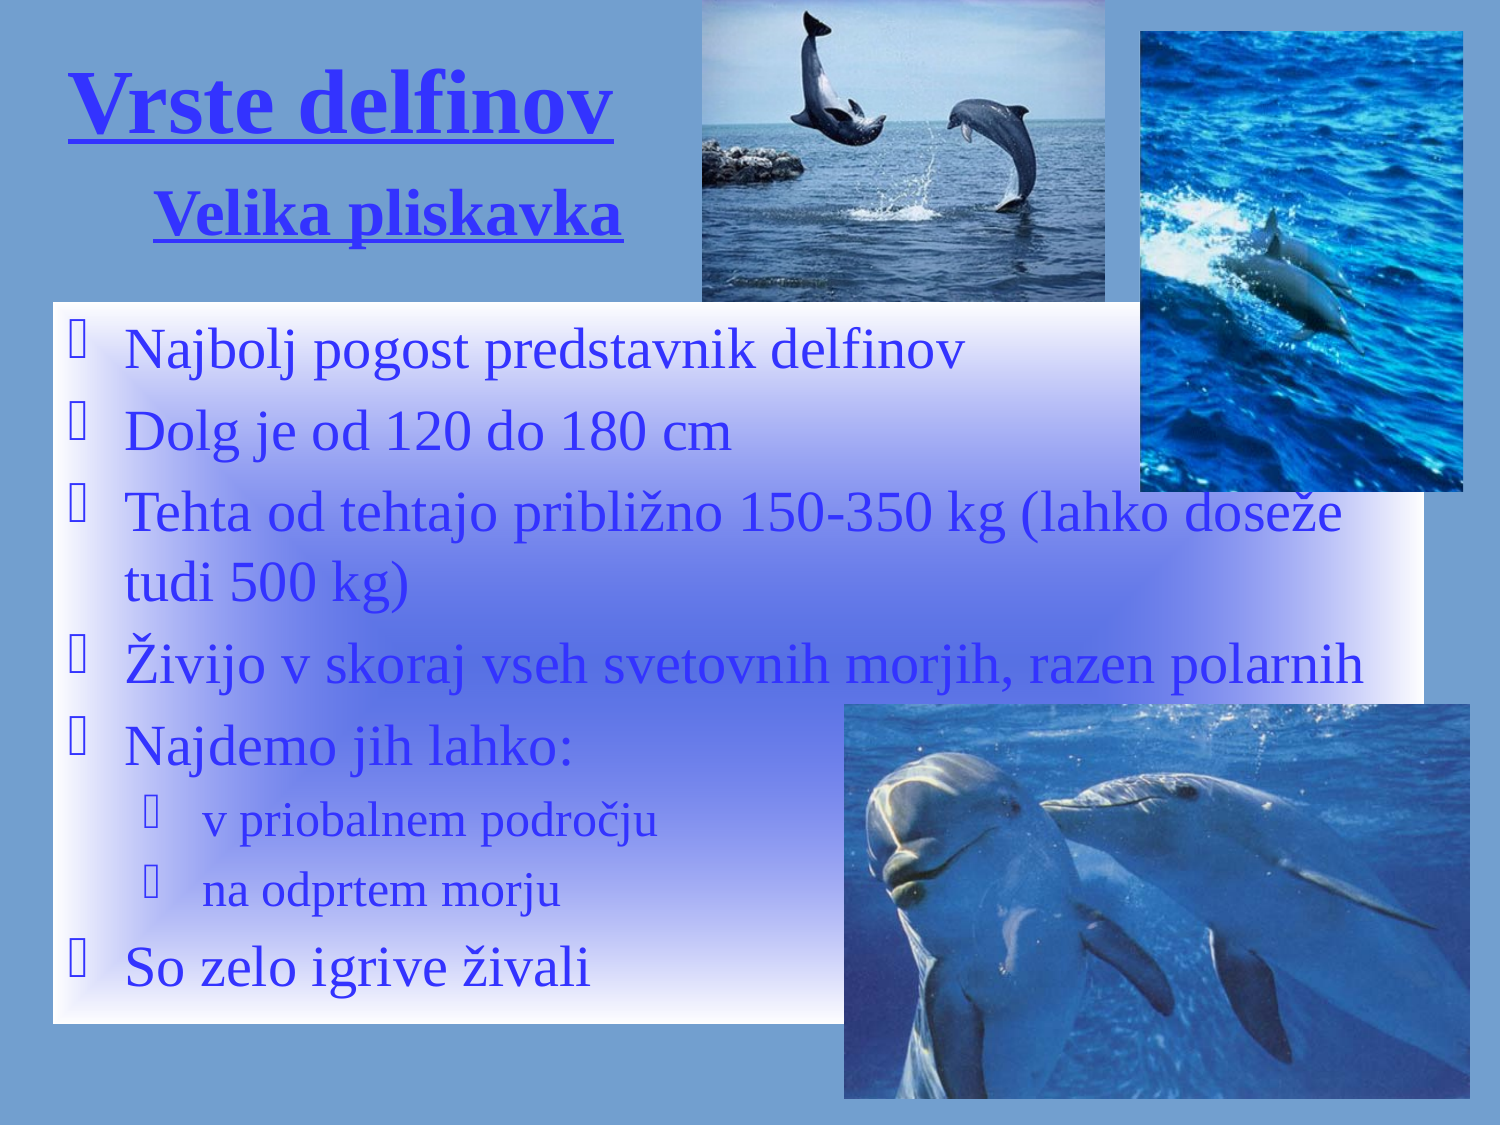

Vrste delfinov
Velika pliskavka
Najbolj pogost predstavnik delfinov
Dolg je od 120 do 180 cm
Tehta od tehtajo približno 150-350 kg (lahko doseže tudi 500 kg)
Živijo v skoraj vseh svetovnih morjih, razen polarnih
Najdemo jih lahko:
 v priobalnem področju
 na odprtem morju
So zelo igrive živali